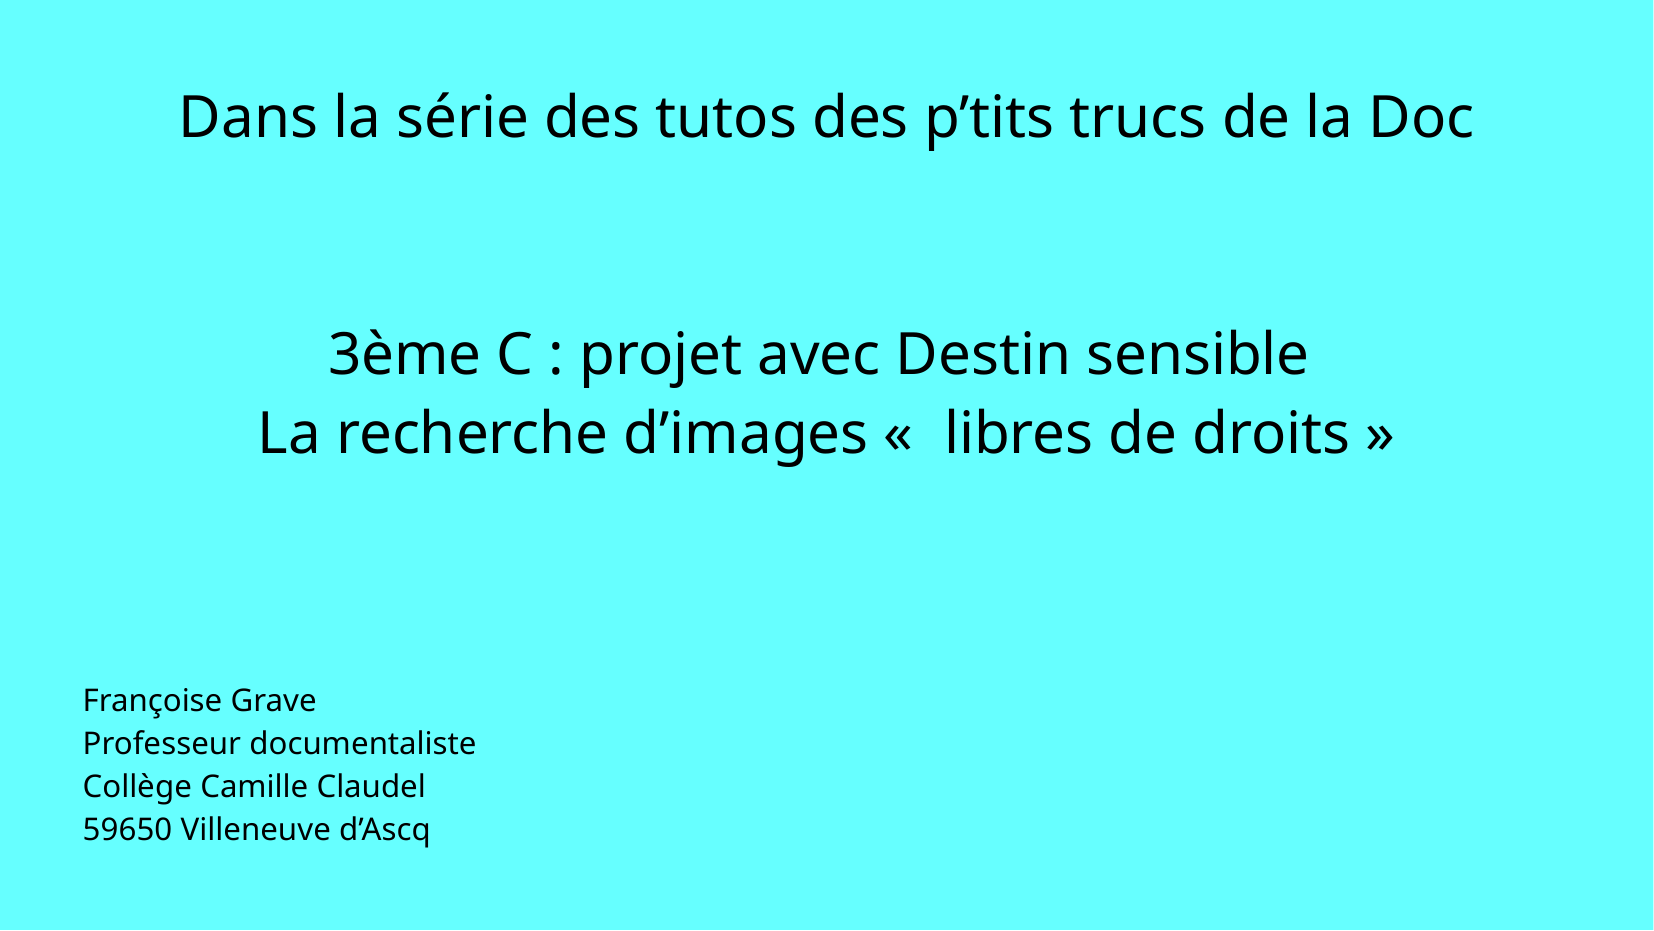

# Dans la série des tutos des p’tits trucs de la Doc
3ème C : projet avec Destin sensible
La recherche d’images «  libres de droits »
Françoise Grave
Professeur documentaliste
Collège Camille Claudel
59650 Villeneuve d’Ascq